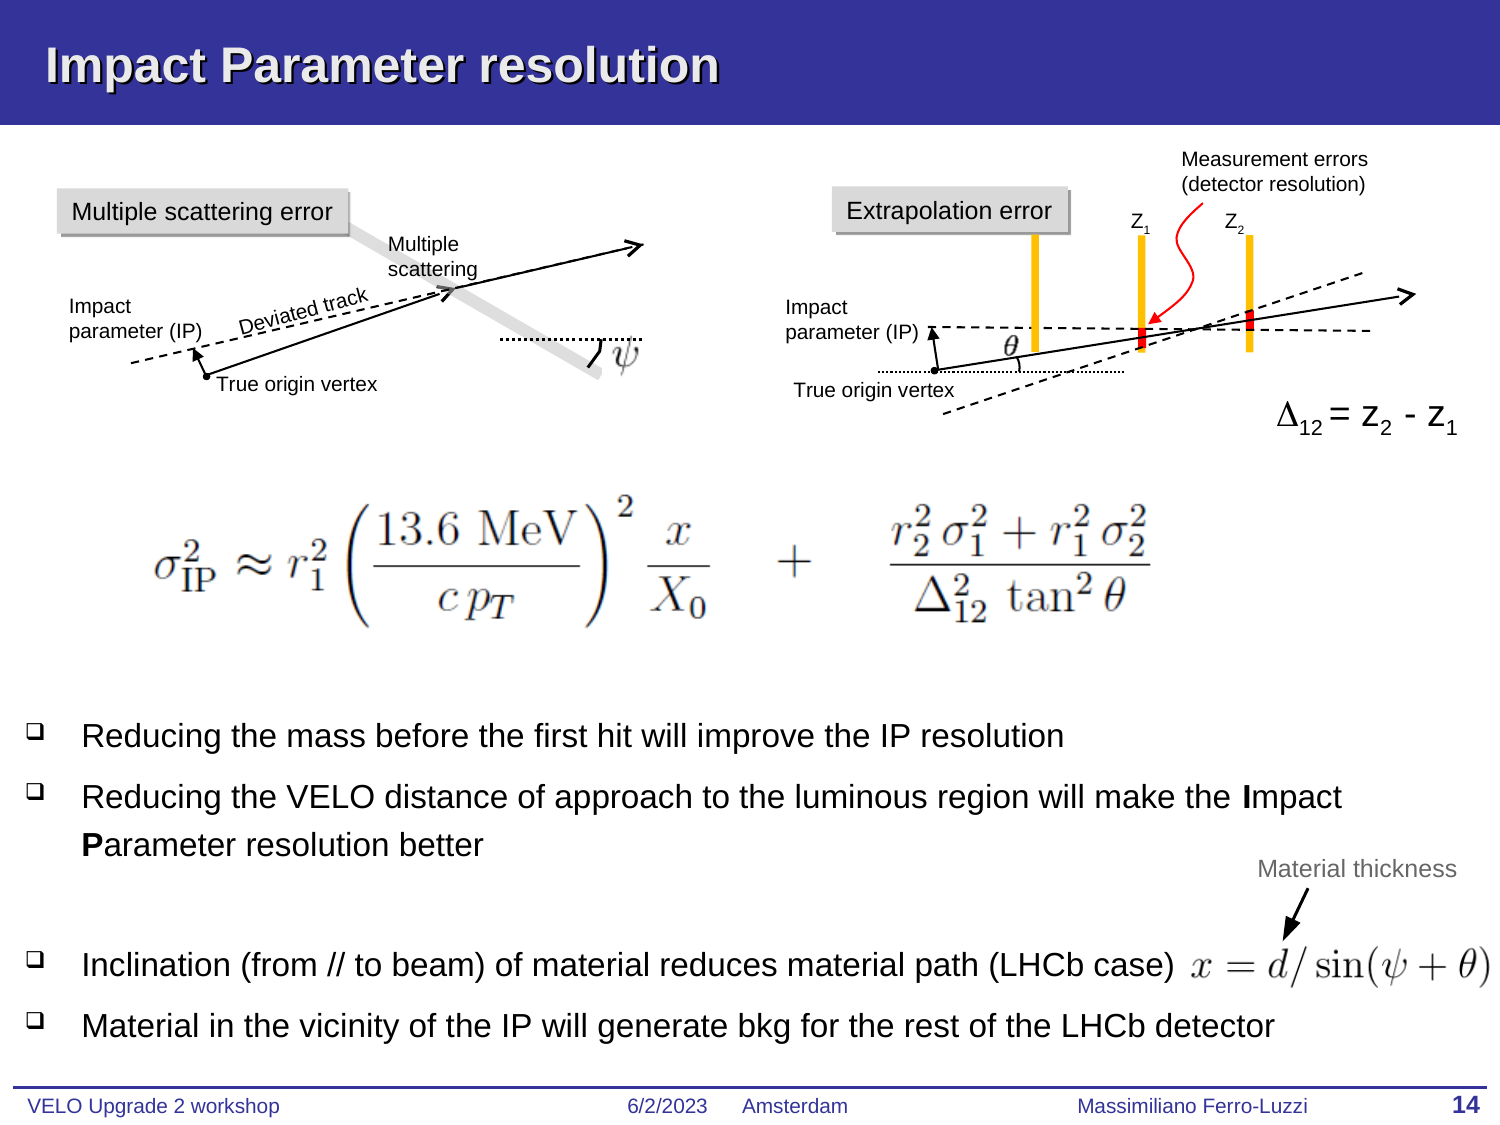

# Impact Parameter resolution
Measurement errors (detector resolution)
Extrapolation error
Z1 Z2
Impact
parameter (IP)
True origin vertex
Multiple scattering error
Multiple
scattering
Impact
parameter (IP)
Deviated track
True origin vertex
12 = z2 - z1
Reducing the mass before the first hit will improve the IP resolution
Reducing the VELO distance of approach to the luminous region will make the Impact Parameter resolution better
Inclination (from // to beam) of material reduces material path (LHCb case)
Material in the vicinity of the IP will generate bkg for the rest of the LHCb detector
Material thickness